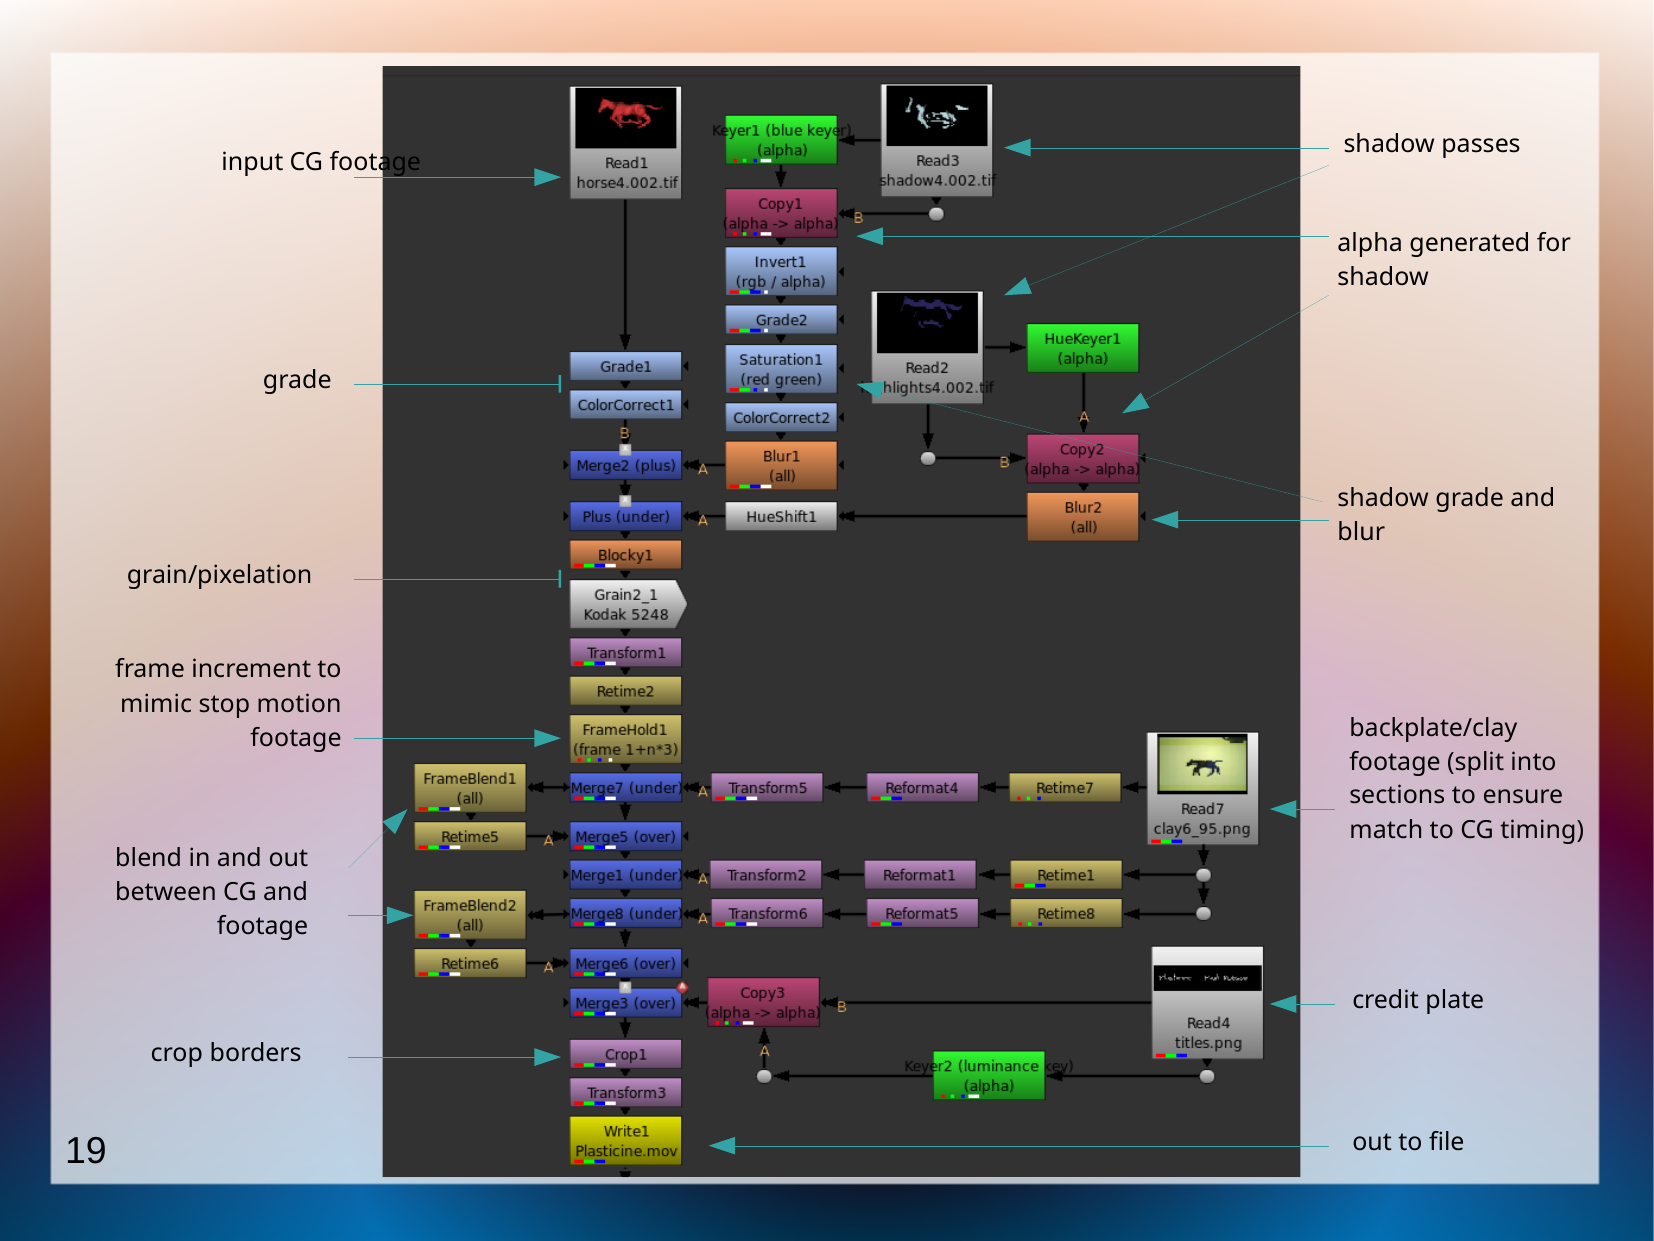

shadow passes
input CG footage
alpha generated for shadow
grade
shadow grade and blur
grain/pixelation
frame increment to mimic stop motion footage
backplate/clay footage (split into sections to ensure match to CG timing)
blend in and out between CG and footage
credit plate
crop borders
out to file